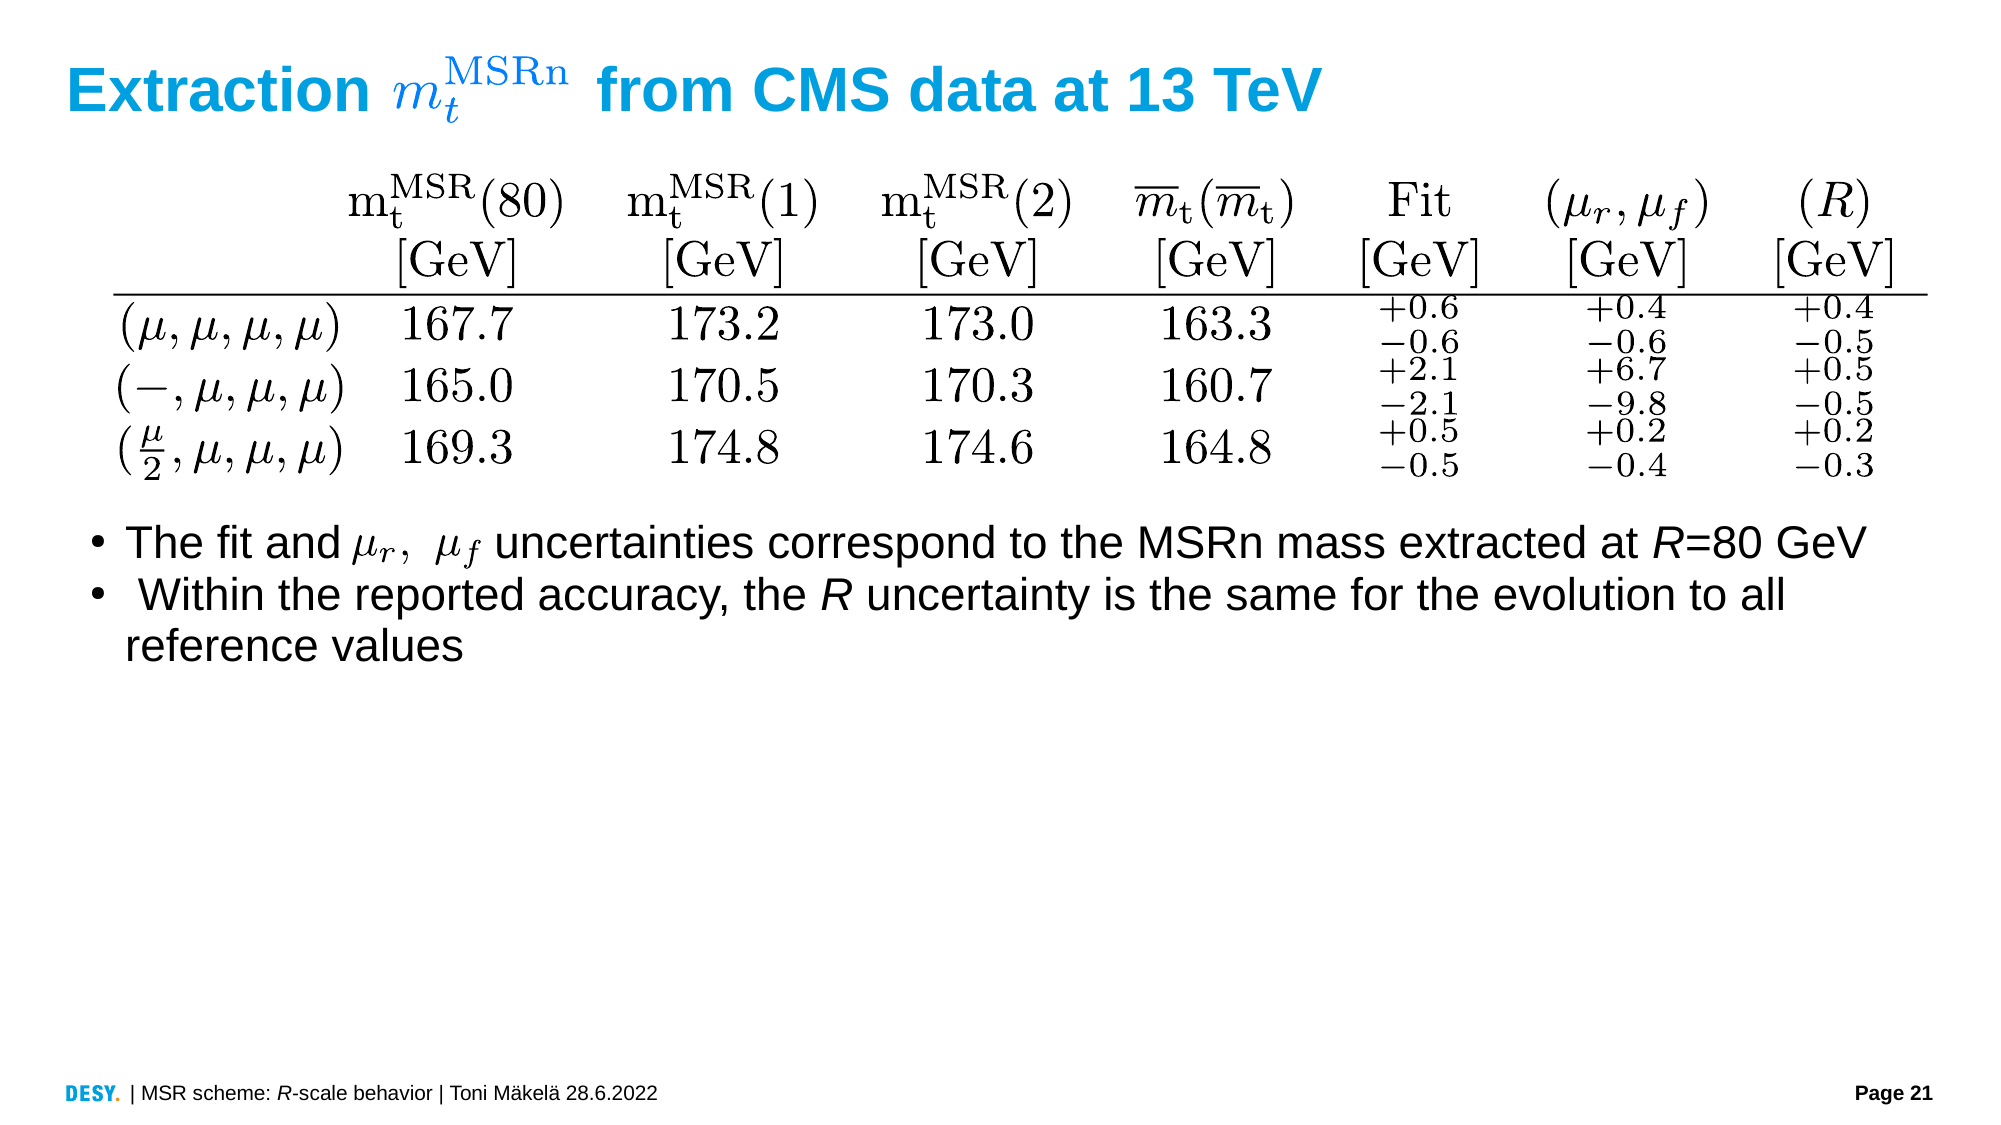

# Extraction from CMS data at 13 TeV
The fit and uncertainties correspond to the MSRn mass extracted at R=80 GeV
 Within the reported accuracy, the R uncertainty is the same for the evolution to all reference values
| MSR scheme: R-scale behavior | Toni Mäkelä 28.6.2022